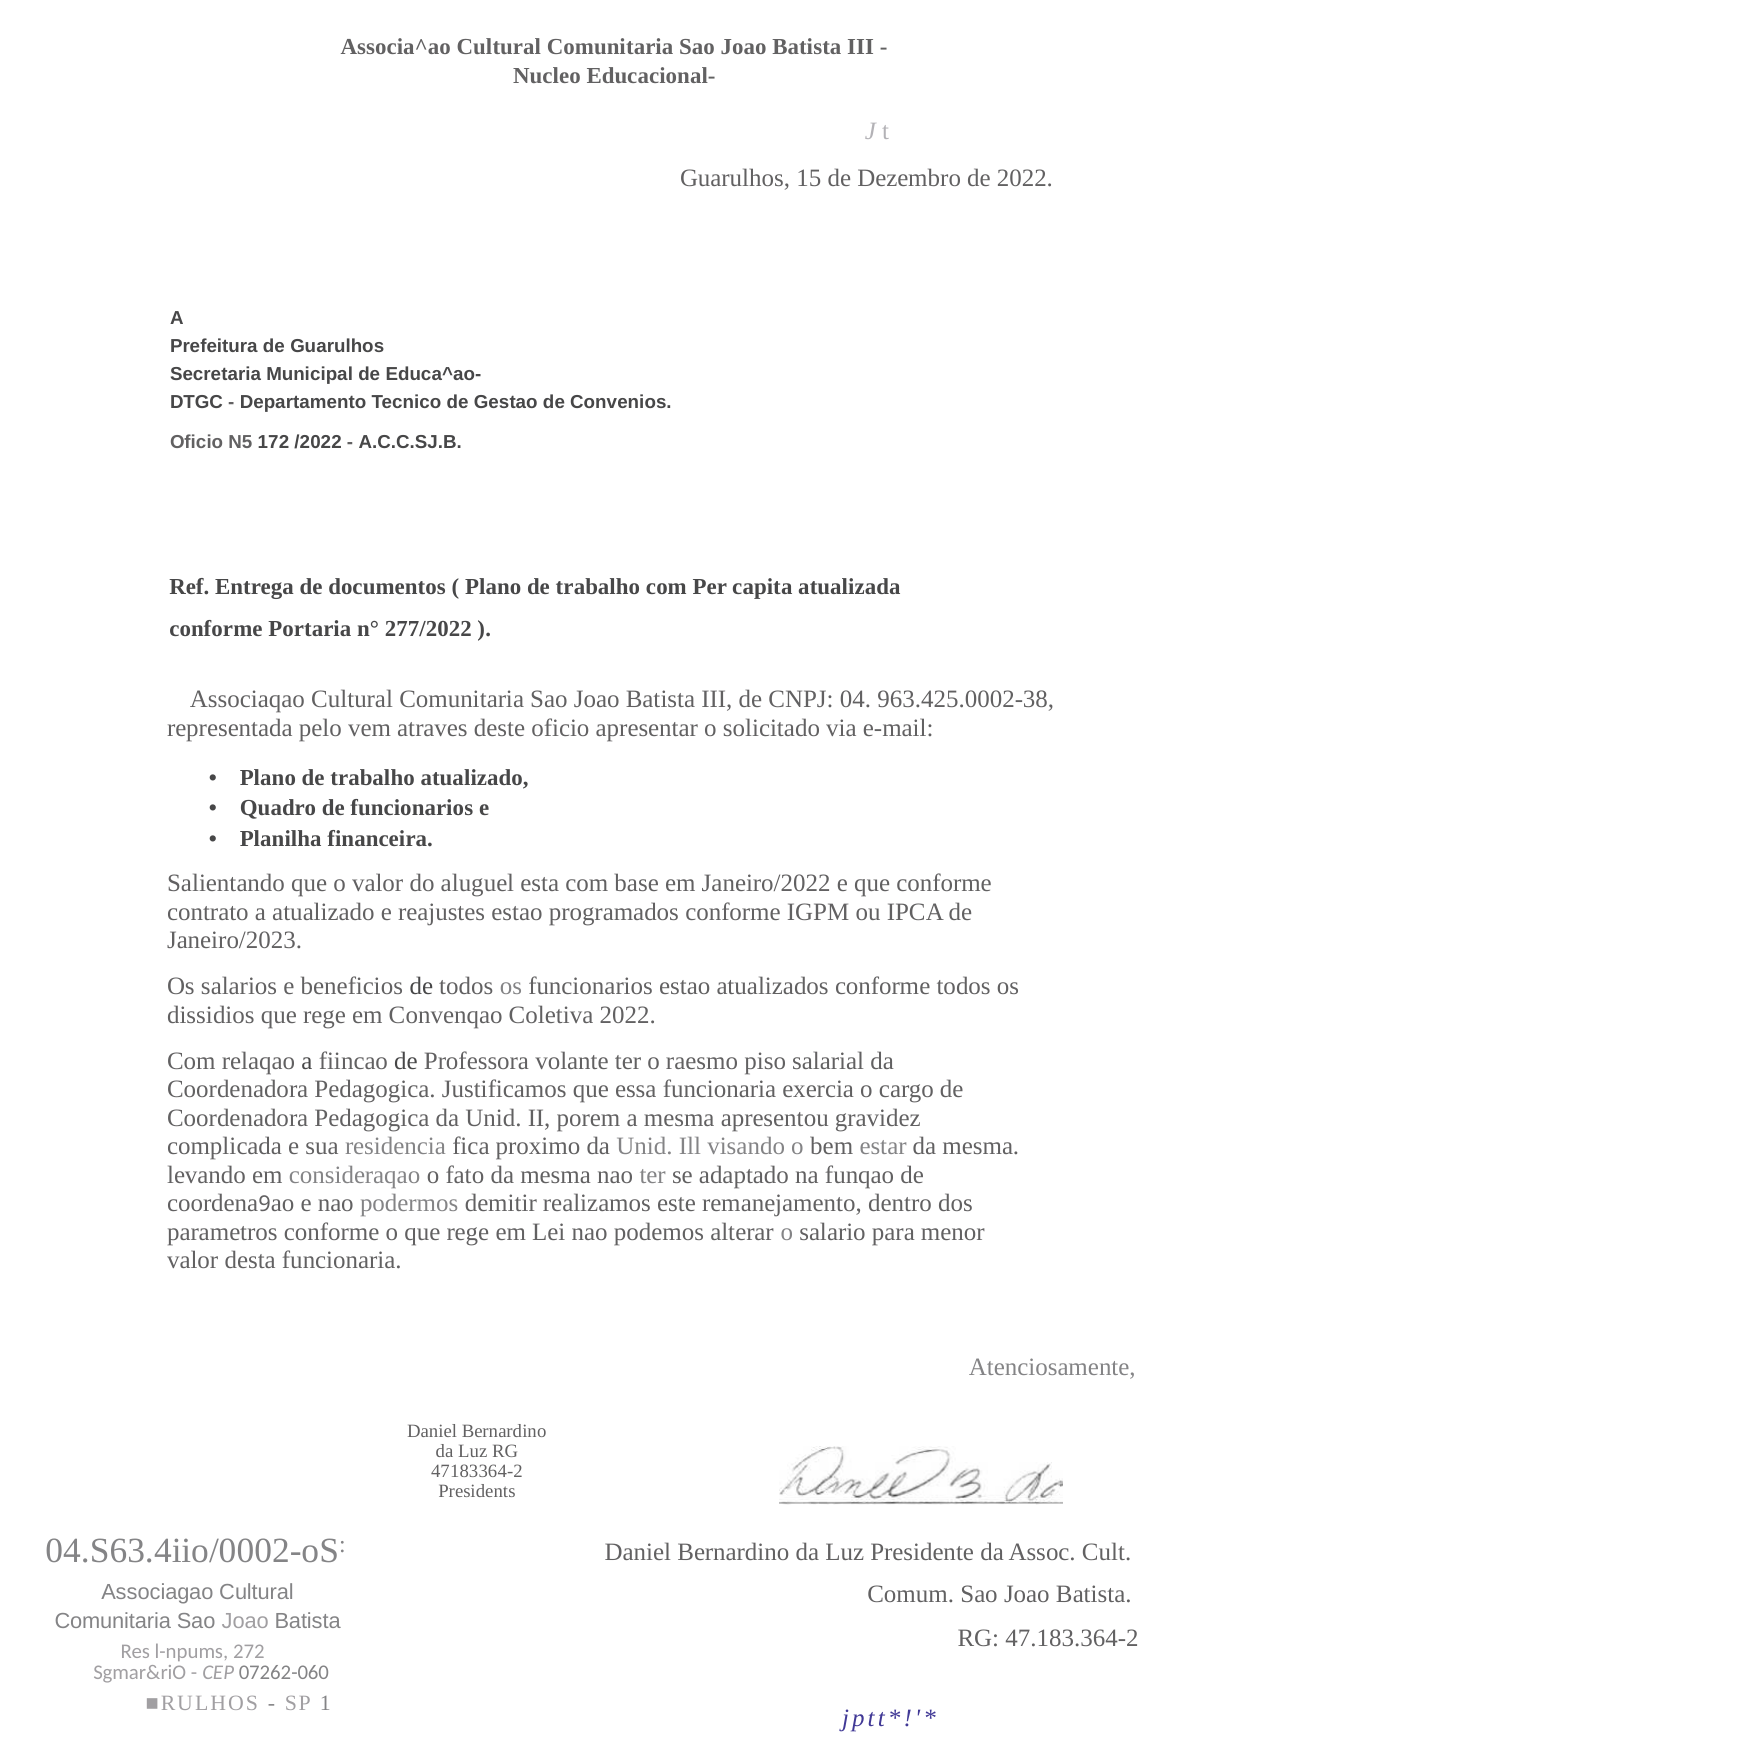

Associa^ao Cultural Comunitaria Sao Joao Batista III - Nucleo Educacional-
J t
Guarulhos, 15 de Dezembro de 2022.
A
Prefeitura de Guarulhos
Secretaria Municipal de Educa^ao-
DTGC - Departamento Tecnico de Gestao de Convenios.
Oficio N5 172 /2022 - A.C.C.SJ.B.
Ref. Entrega de documentos ( Plano de trabalho com Per capita atualizada conforme Portaria n° 277/2022 ).
Associaqao Cultural Comunitaria Sao Joao Batista III, de CNPJ: 04. 963.425.0002-38, representada pelo vem atraves deste oficio apresentar o solicitado via e-mail:
• Plano de trabalho atualizado,
• Quadro de funcionarios e
• Planilha financeira.
Salientando que o valor do aluguel esta com base em Janeiro/2022 e que conforme contrato a atualizado e reajustes estao programados conforme IGPM ou IPCA de Janeiro/2023.
Os salarios e beneficios de todos os funcionarios estao atualizados conforme todos os dissidios que rege em Convenqao Coletiva 2022.
Com relaqao a fiincao de Professora volante ter o raesmo piso salarial da Coordenadora Pedagogica. Justificamos que essa funcionaria exercia o cargo de Coordenadora Pedagogica da Unid. II, porem a mesma apresentou gravidez complicada e sua residencia fica proximo da Unid. Ill visando o bem estar da mesma. levando em consideraqao o fato da mesma nao ter se adaptado na funqao de coordena9ao e nao podermos demitir realizamos este remanejamento, dentro dos parametros conforme o que rege em Lei nao podemos alterar o salario para menor valor desta funcionaria.
Atenciosamente,
Daniel Bernardino da Luz RG 47183364-2 Presidents
Daniel Bernardino da Luz Presidente da Assoc. Cult. Comum. Sao Joao Batista.
04.S63.4iio/0002-oS:
Associagao Cultural Comunitaria Sao Joao Batista
RG: 47.183.364-2
Res l-npums, 272 Sgmar&riO - CEP 07262-060
■RULHOS - SP 1
jptt*!'*